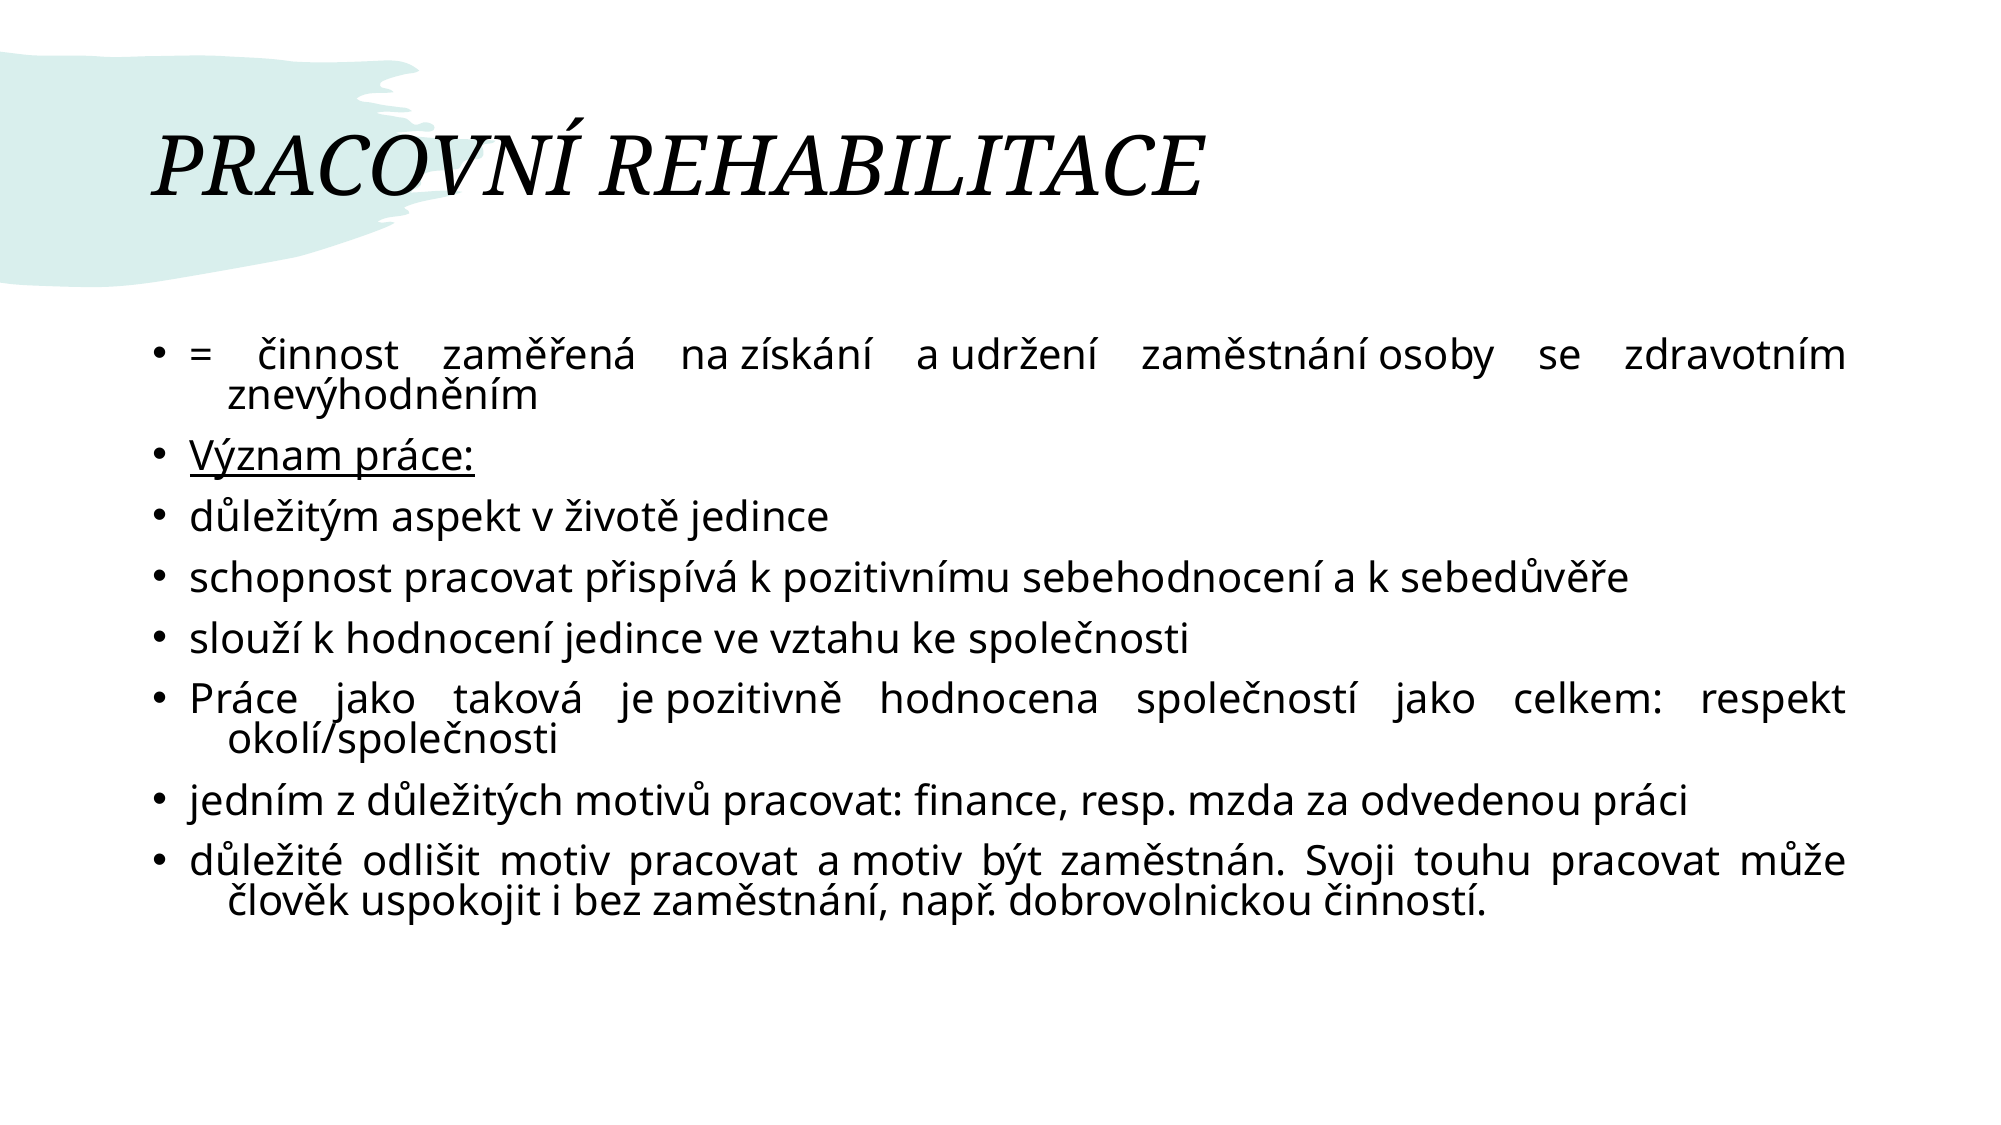

# PRACOVNÍ REHABILITACE
= činnost zaměřená na získání a udržení zaměstnání osoby se zdravotním znevýhodněním
Význam práce:
důležitým aspekt v životě jedince
schopnost pracovat přispívá k pozitivnímu sebehodnocení a k sebedůvěře
slouží k hodnocení jedince ve vztahu ke společnosti
Práce jako taková je pozitivně hodnocena společností jako celkem: respekt okolí/společnosti
jedním z důležitých motivů pracovat: finance, resp. mzda za odvedenou práci
důležité odlišit motiv pracovat a motiv být zaměstnán. Svoji touhu pracovat může člověk uspokojit i bez zaměstnání, např. dobrovolnickou činností.